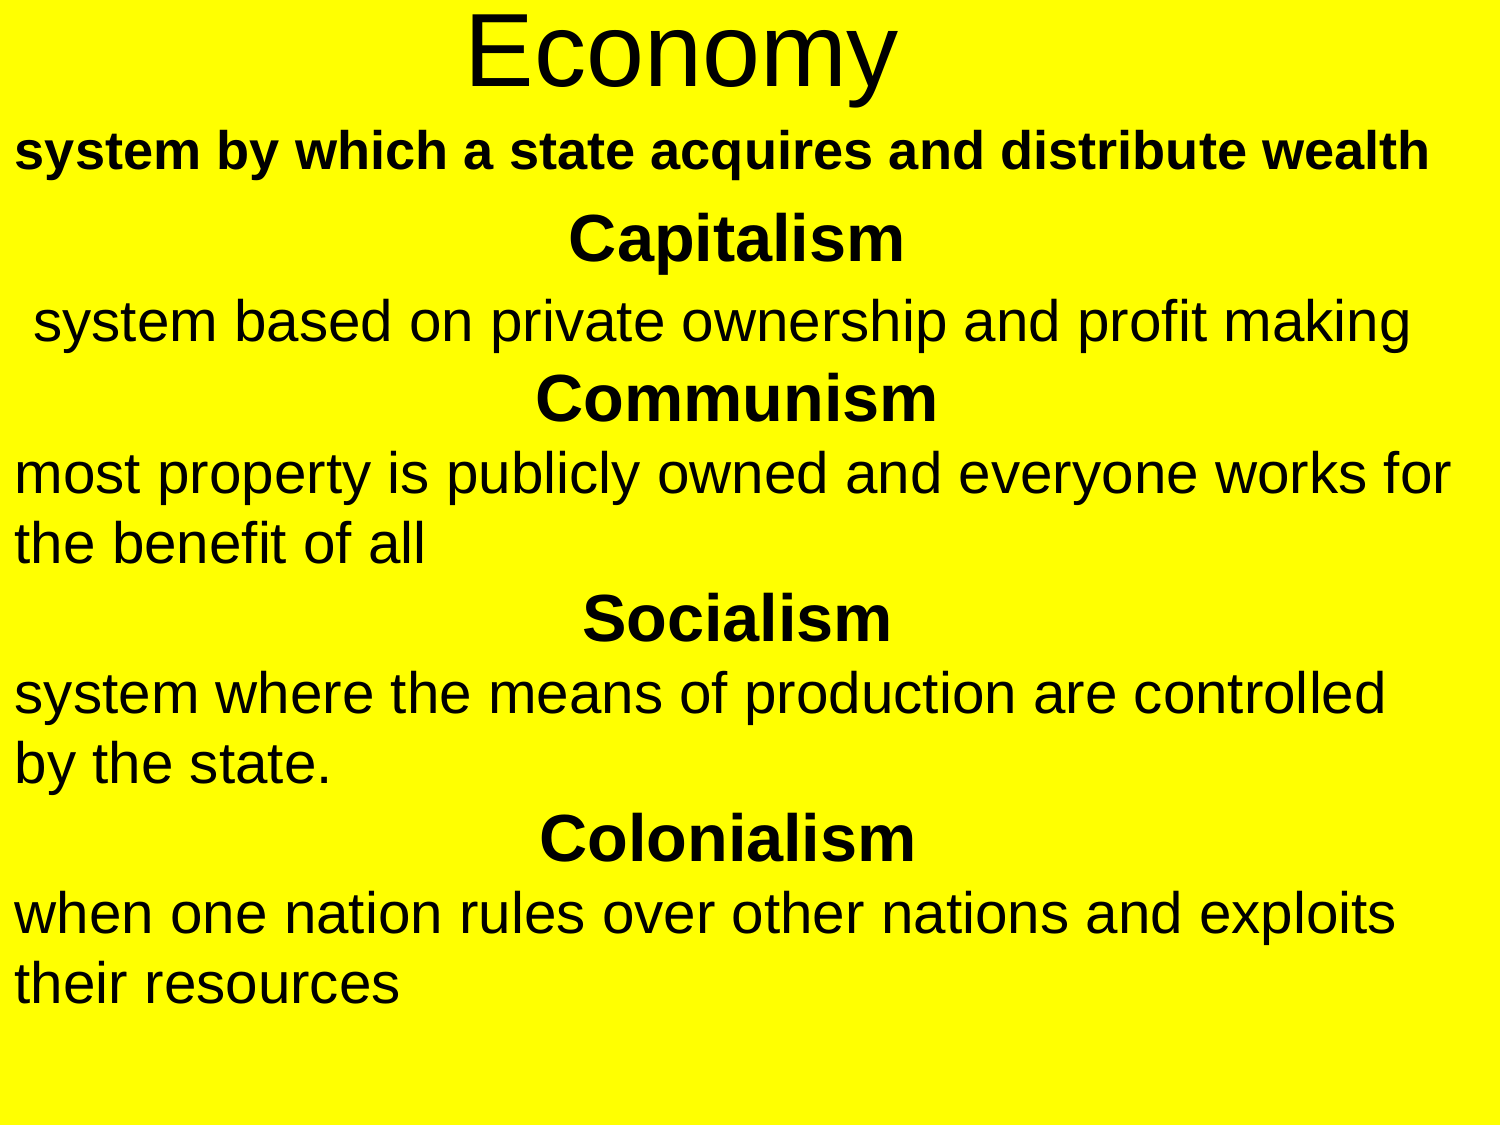

Economy
system by which a state acquires and distribute wealth
Capitalism
 system based on private ownership and profit making
Communism
most property is publicly owned and everyone works for the benefit of all
Socialism
system where the means of production are controlled by the state.
Colonialism
when one nation rules over other nations and exploits their resources